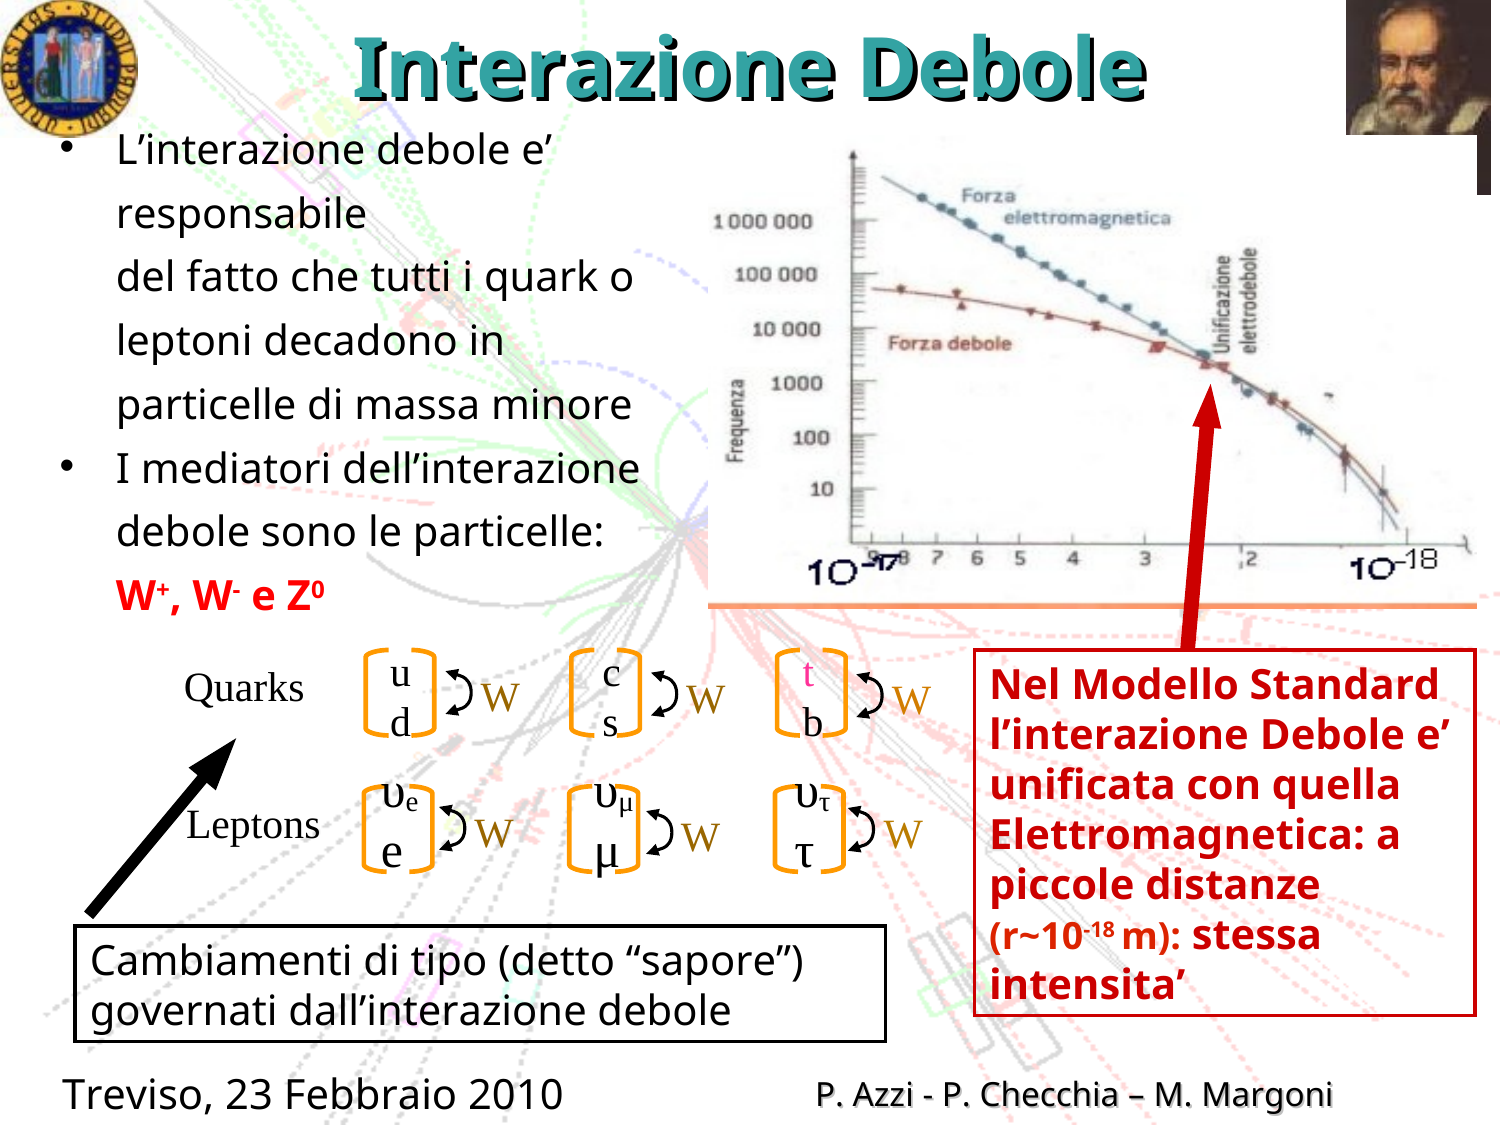

# Interazione Debole
L’interazione debole e’
responsabile
del fatto che tutti i quark o
leptoni decadono in
particelle di massa minore
I mediatori dell’interazione
debole sono le particelle:
W+, W- e Z0
u
d
c
s
t
b
Quarks
W
W
W
W
W
W
Leptons
Nel Modello Standard l’interazione Debole e’ unificata con quella
Elettromagnetica: a piccole distanze
(r~10-18 m): stessa
intensita’
υe
e
υμ
μ
υτ
τ
Cambiamenti di tipo (detto “sapore”) governati dall’interazione debole